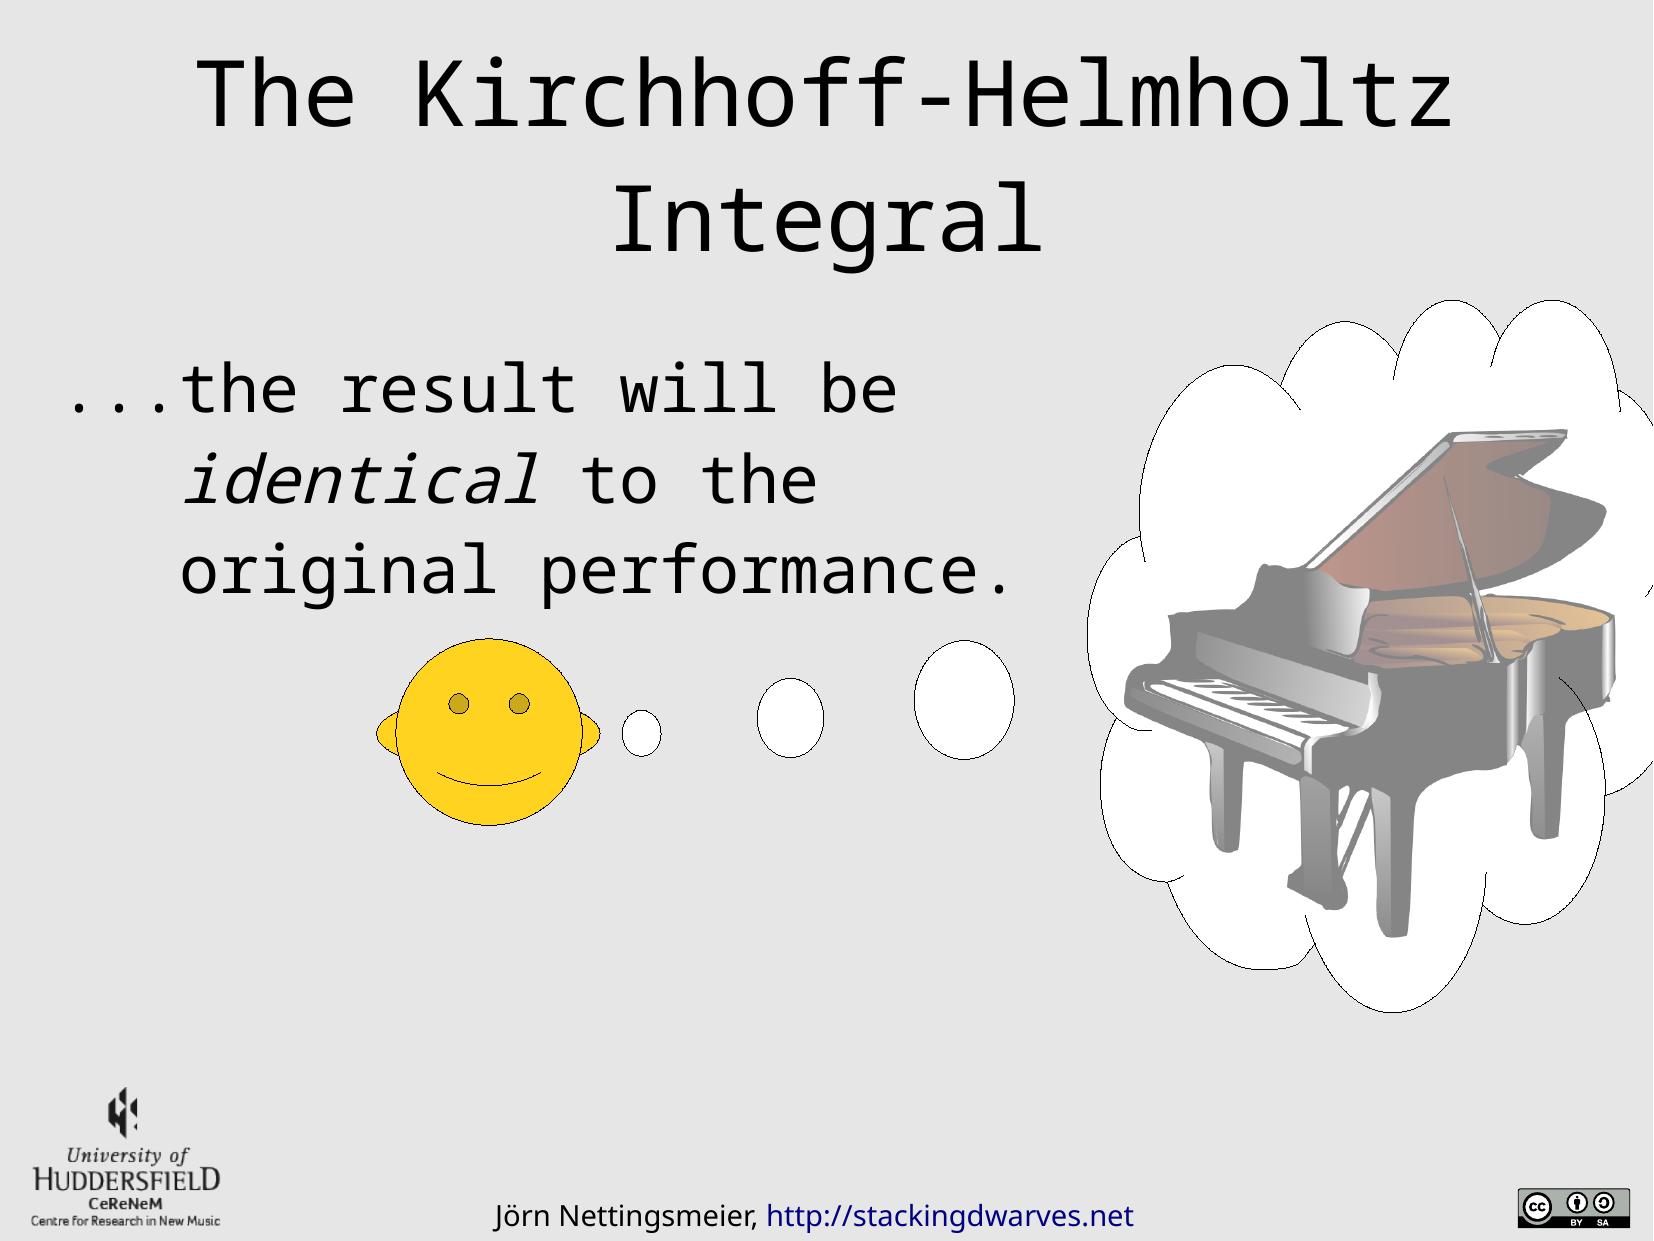

# The Kirchhoff-Helmholtz Integral
...the result will be
 identical to the
 original performance.